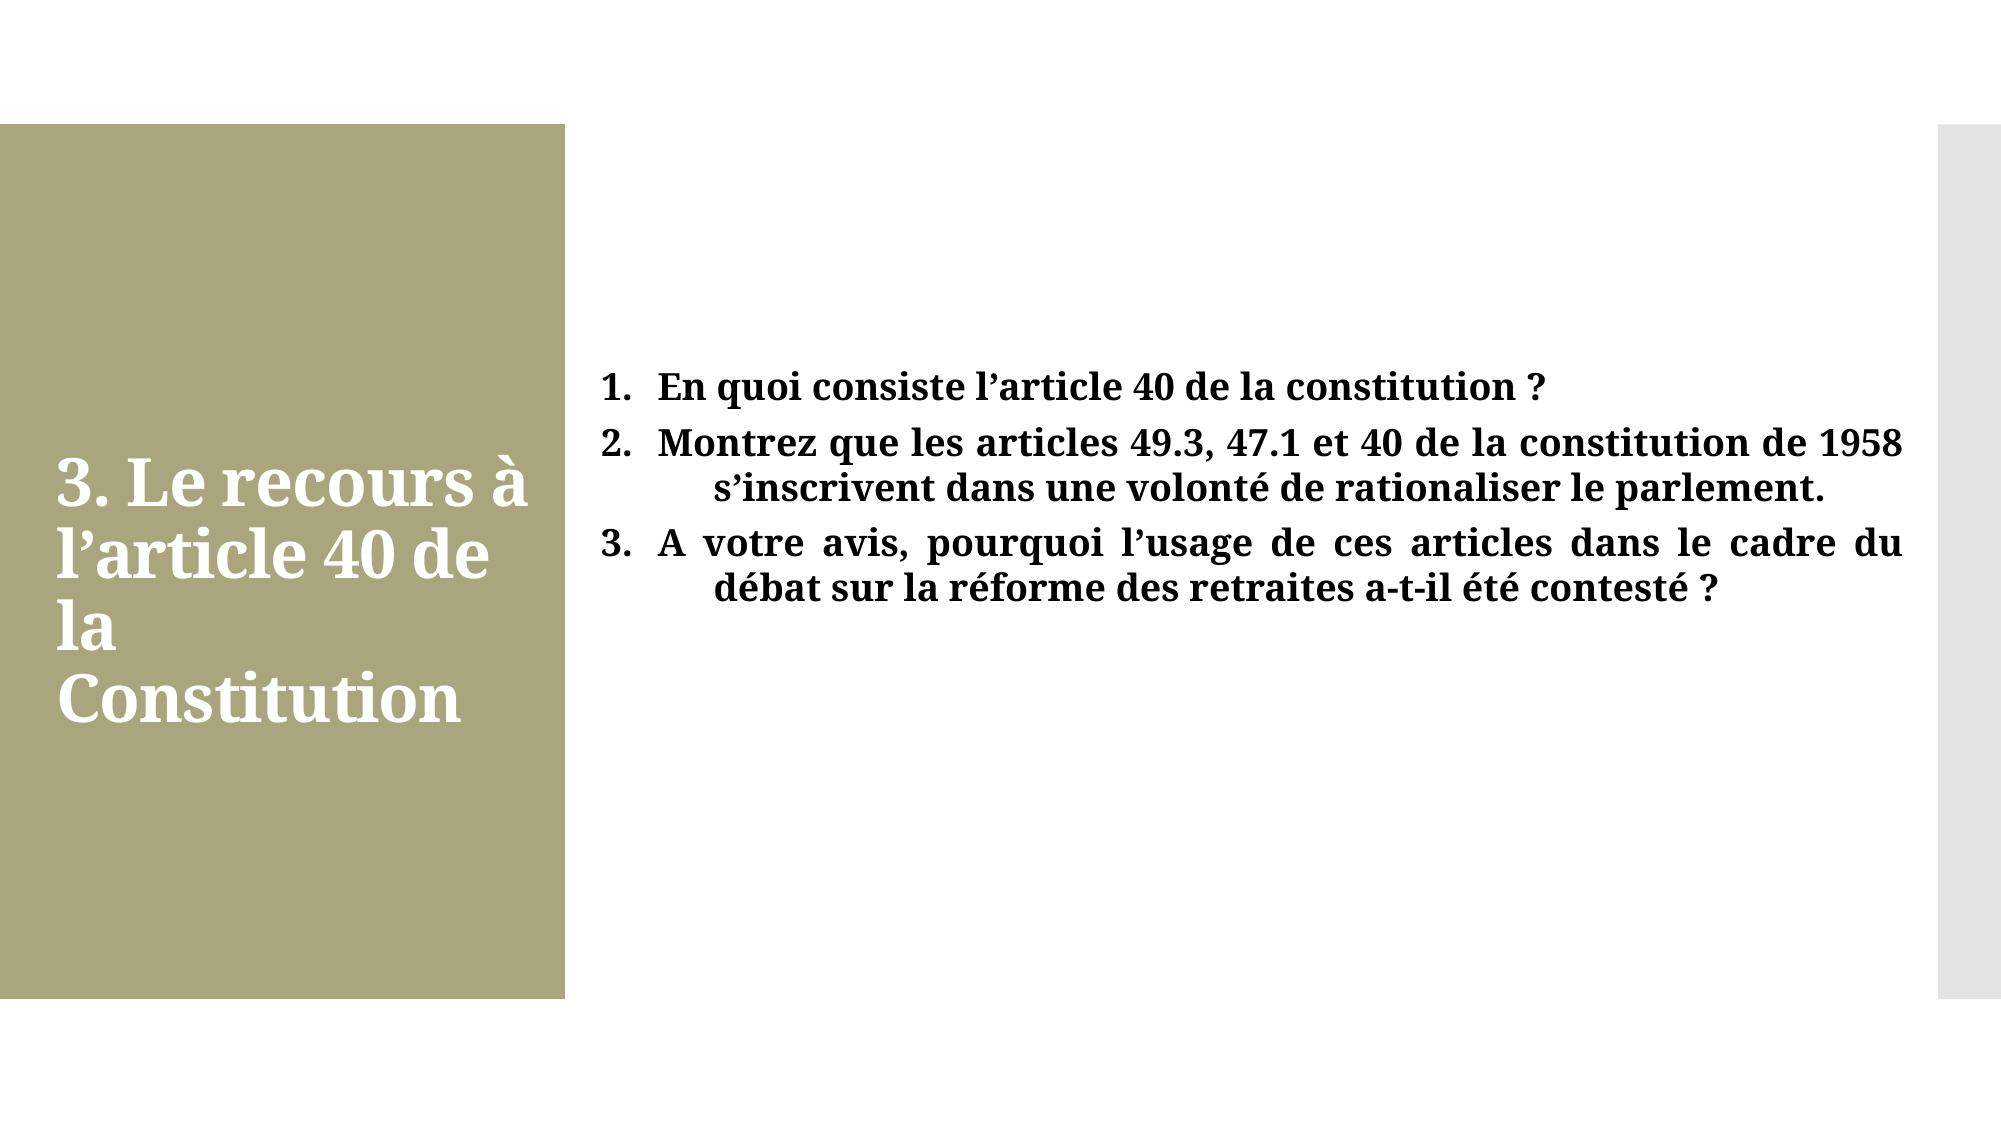

# 3. Le recours à l’article 40 de la Constitution
En quoi consiste l’article 40 de la constitution ?
Montrez que les articles 49.3, 47.1 et 40 de la constitution de 1958 s’inscrivent dans une volonté de rationaliser le parlement.
A votre avis, pourquoi l’usage de ces articles dans le cadre du débat sur la réforme des retraites a-t-il été contesté ?